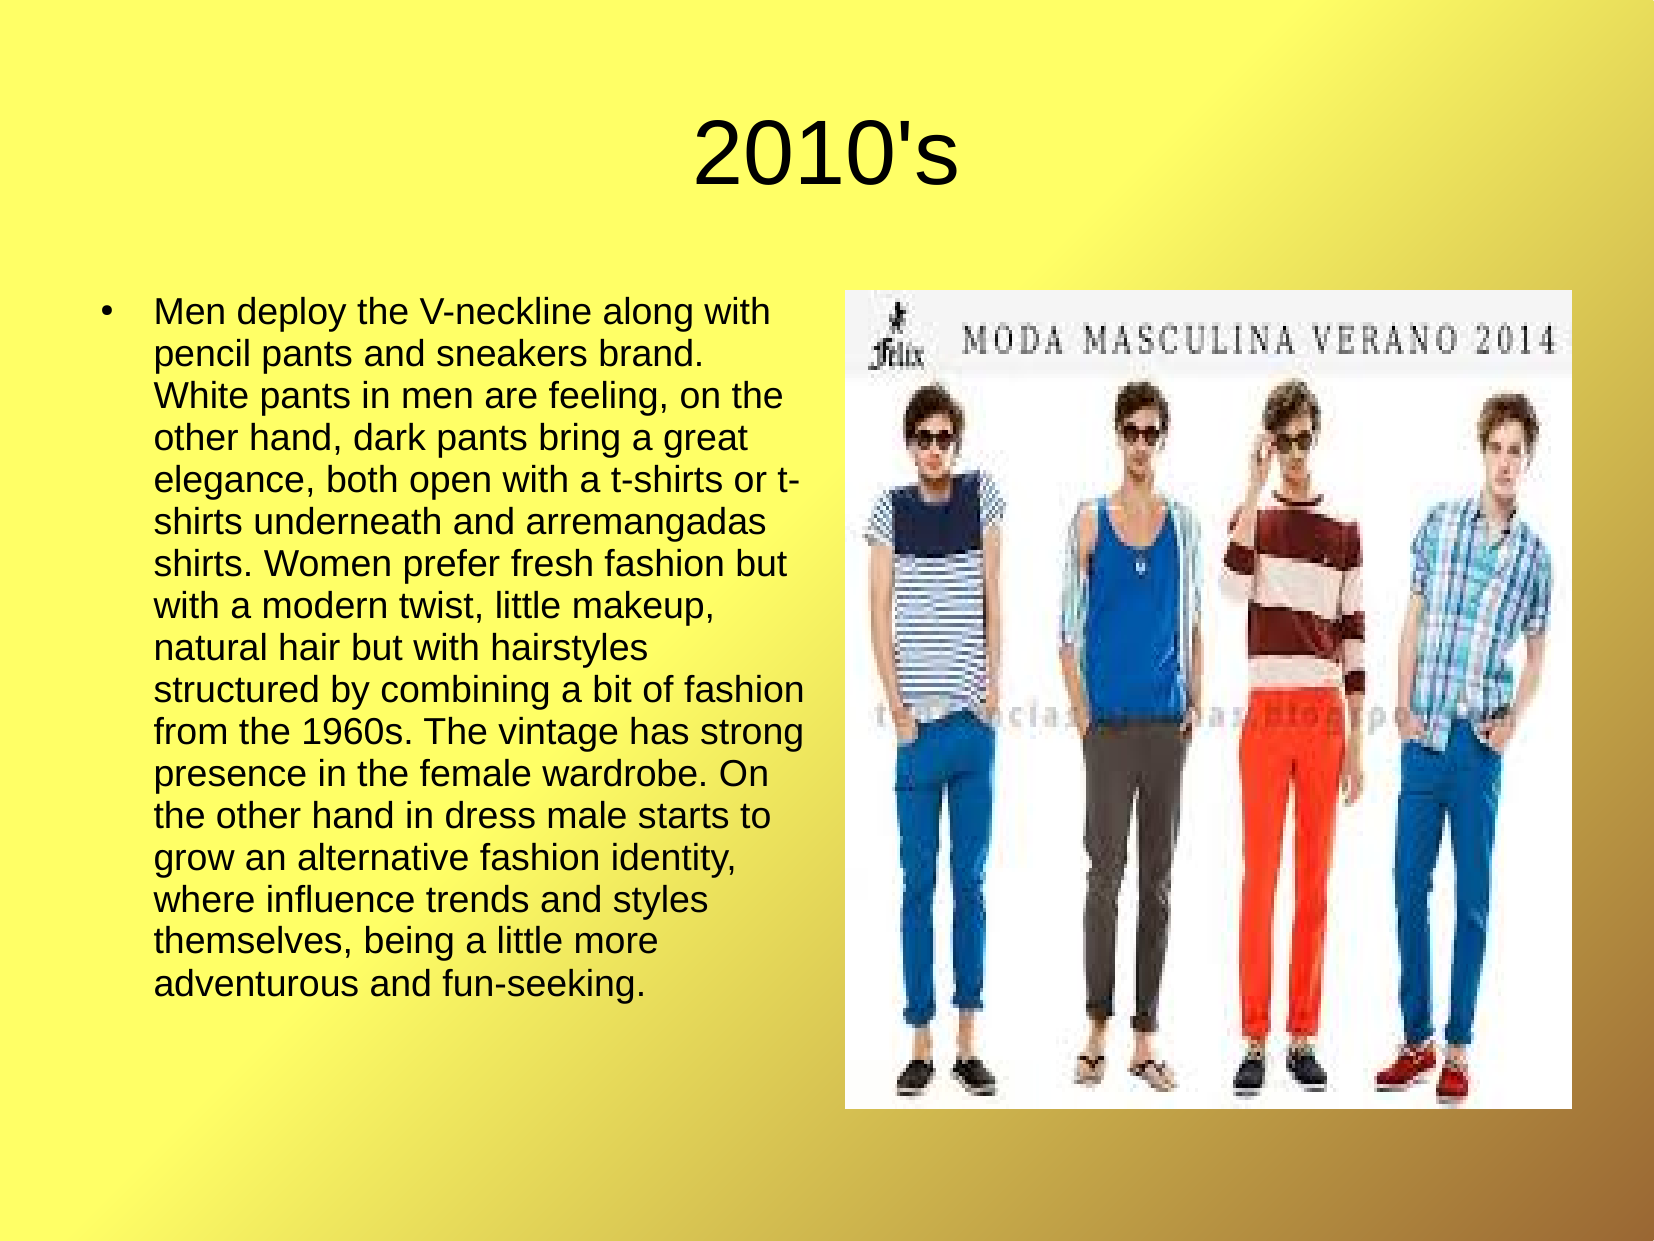

2010's
# 2010's
Men deploy the V-neckline along with pencil pants and sneakers brand. White pants in men are feeling, on the other hand, dark pants bring a great elegance, both open with a t-shirts or t-shirts underneath and arremangadas shirts. Women prefer fresh fashion but with a modern twist, little makeup, natural hair but with hairstyles structured by combining a bit of fashion from the 1960s. The vintage has strong presence in the female wardrobe. On the other hand in dress male starts to grow an alternative fashion identity, where influence trends and styles themselves, being a little more adventurous and fun-seeking.